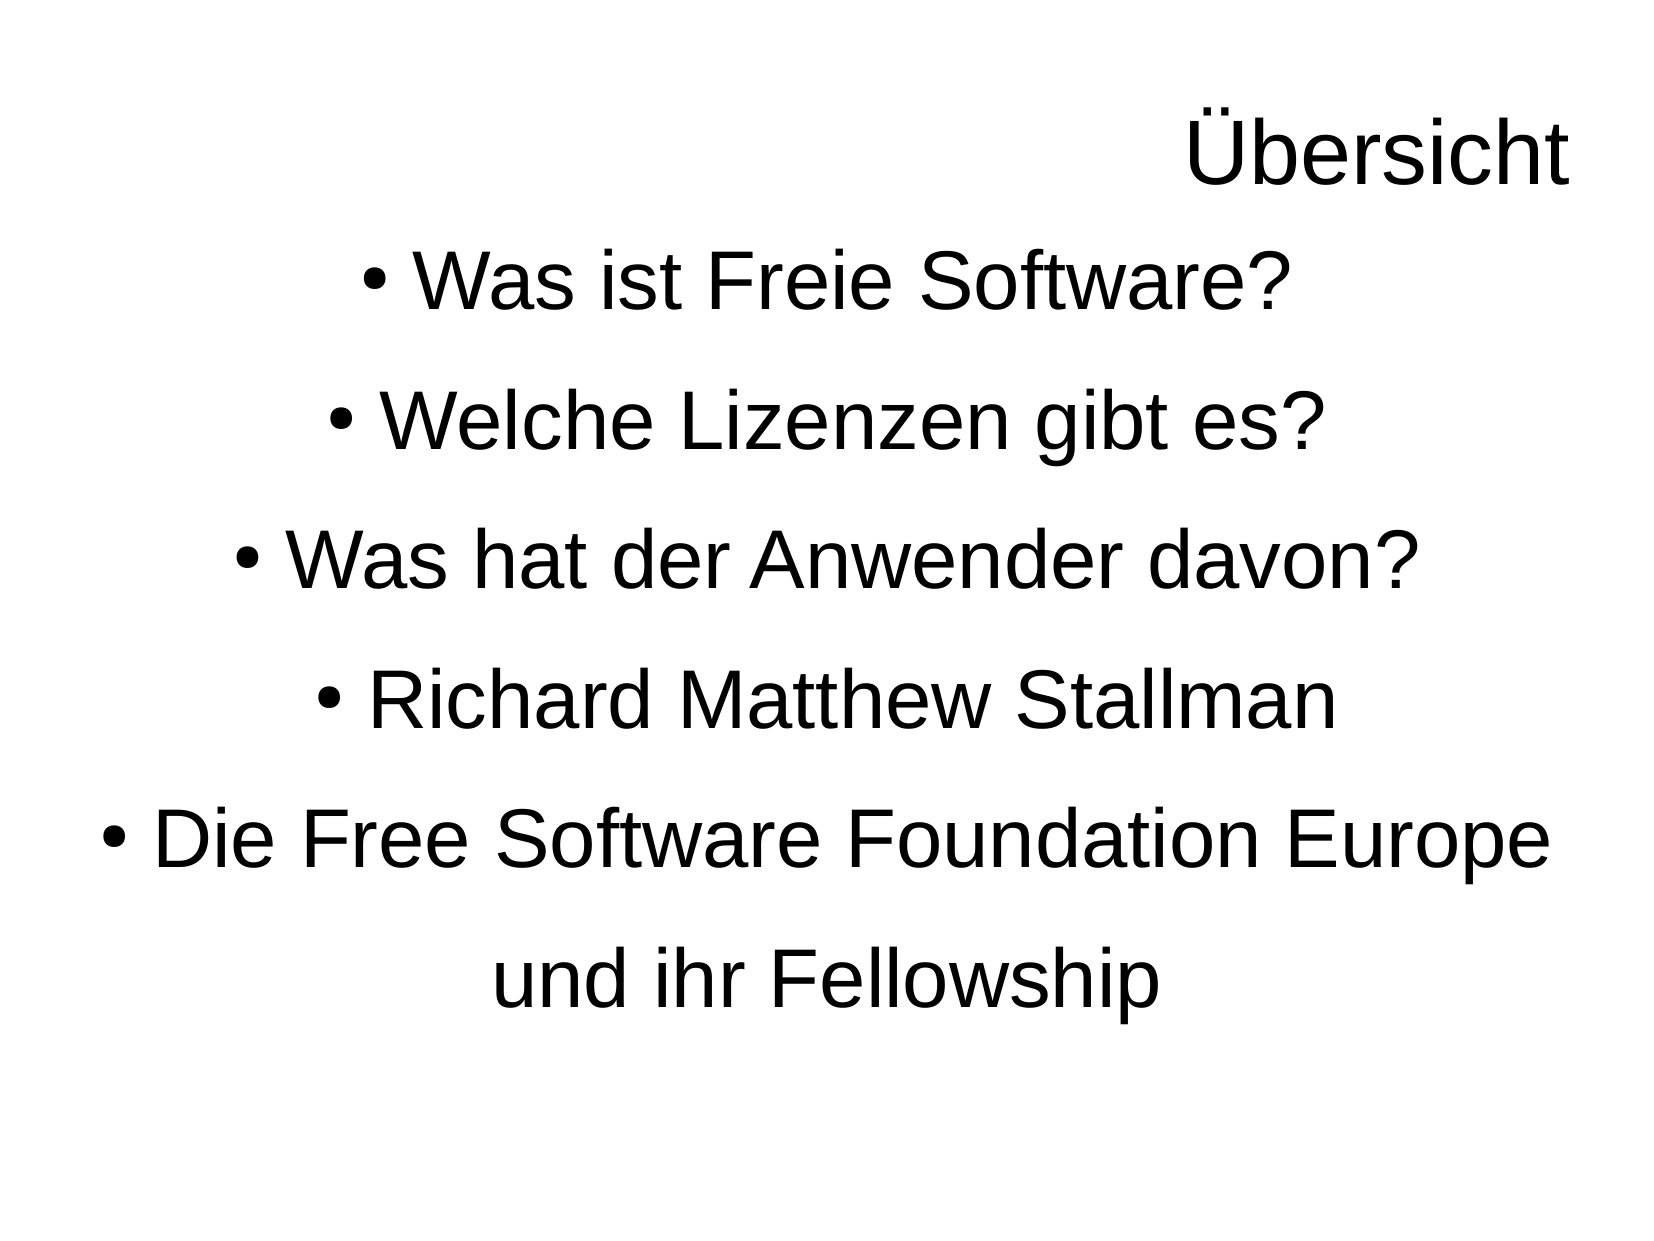

# Übersicht
 Was ist Freie Software?
 Welche Lizenzen gibt es?
 Was hat der Anwender davon?
 Richard Matthew Stallman
 Die Free Software Foundation Europe und ihr Fellowship